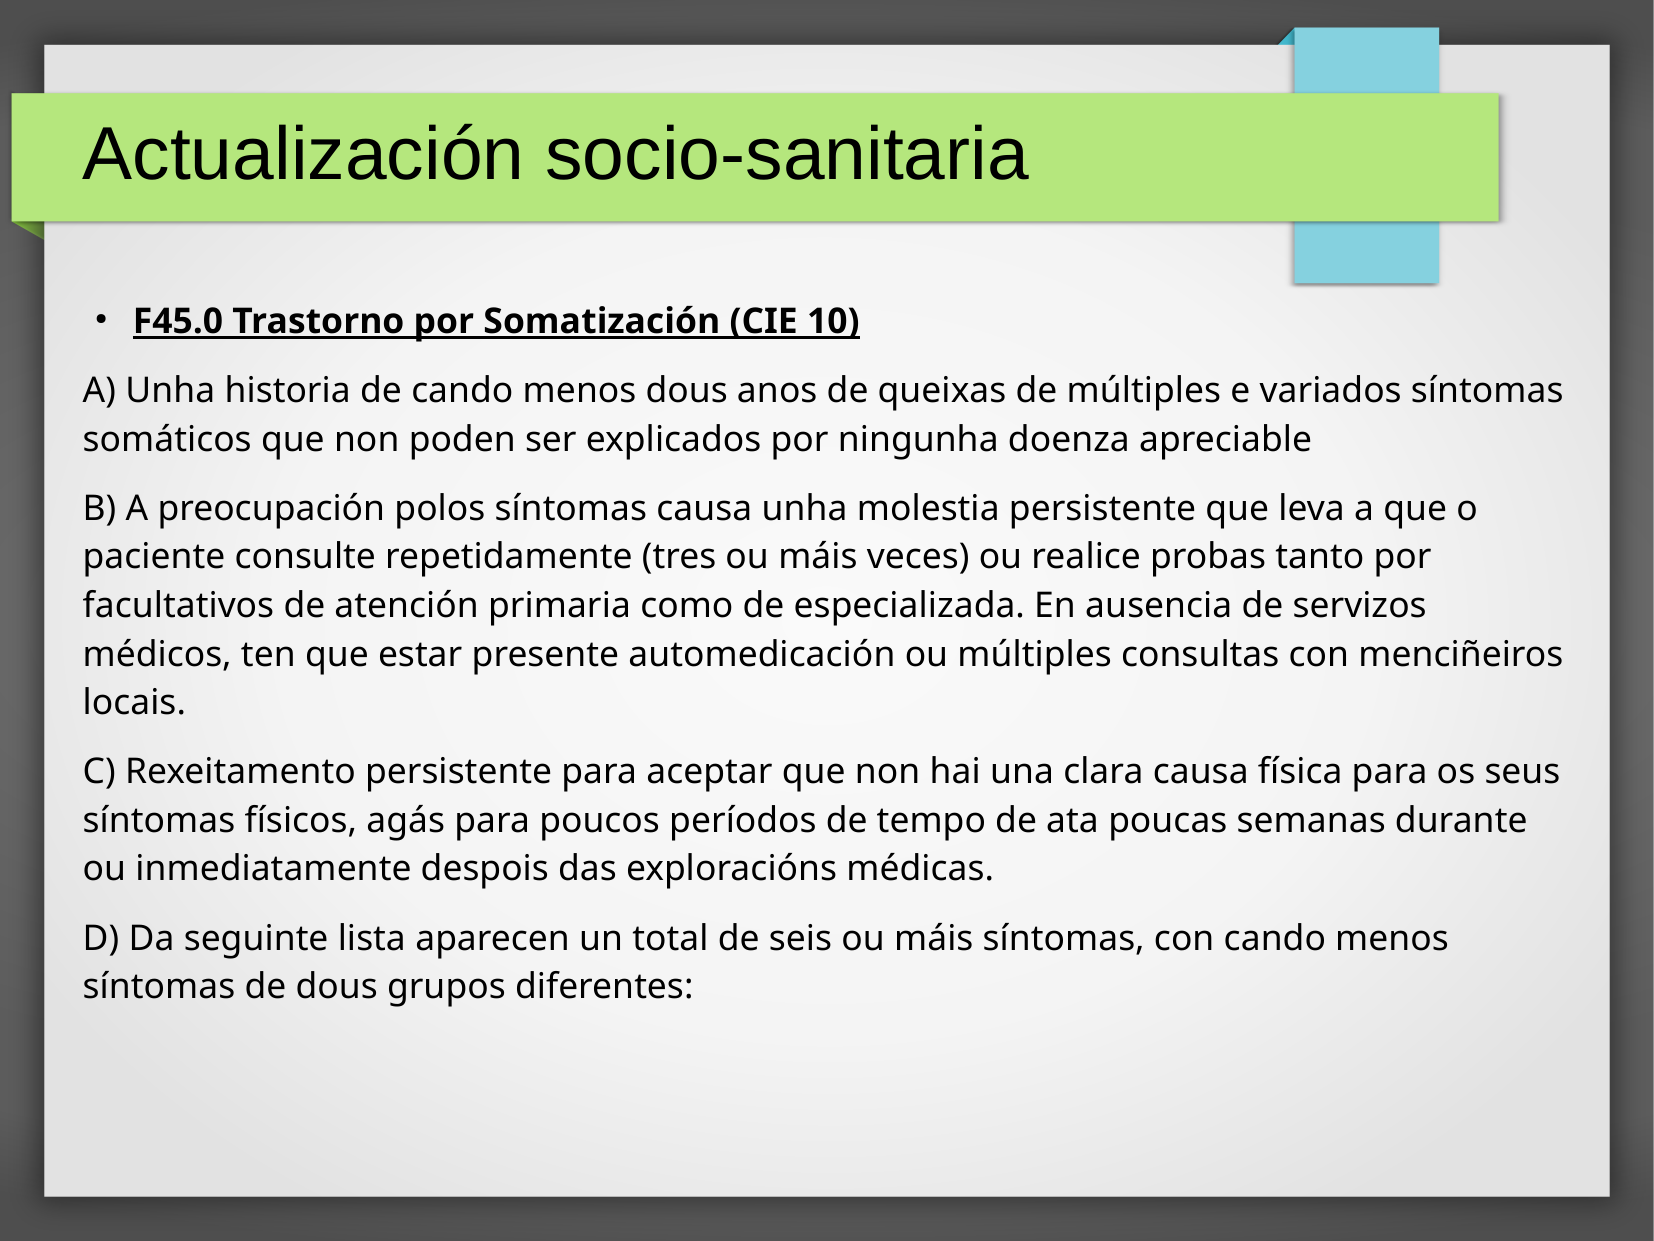

# Actualización socio-sanitaria
F45.0 Trastorno por Somatización (CIE 10)
A) Unha historia de cando menos dous anos de queixas de múltiples e variados síntomas somáticos que non poden ser explicados por ningunha doenza apreciable
B) A preocupación polos síntomas causa unha molestia persistente que leva a que o paciente consulte repetidamente (tres ou máis veces) ou realice probas tanto por facultativos de atención primaria como de especializada. En ausencia de servizos médicos, ten que estar presente automedicación ou múltiples consultas con menciñeiros locais.
C) Rexeitamento persistente para aceptar que non hai una clara causa física para os seus síntomas físicos, agás para poucos períodos de tempo de ata poucas semanas durante ou inmediatamente despois das exploracións médicas.
D) Da seguinte lista aparecen un total de seis ou máis síntomas, con cando menos síntomas de dous grupos diferentes: